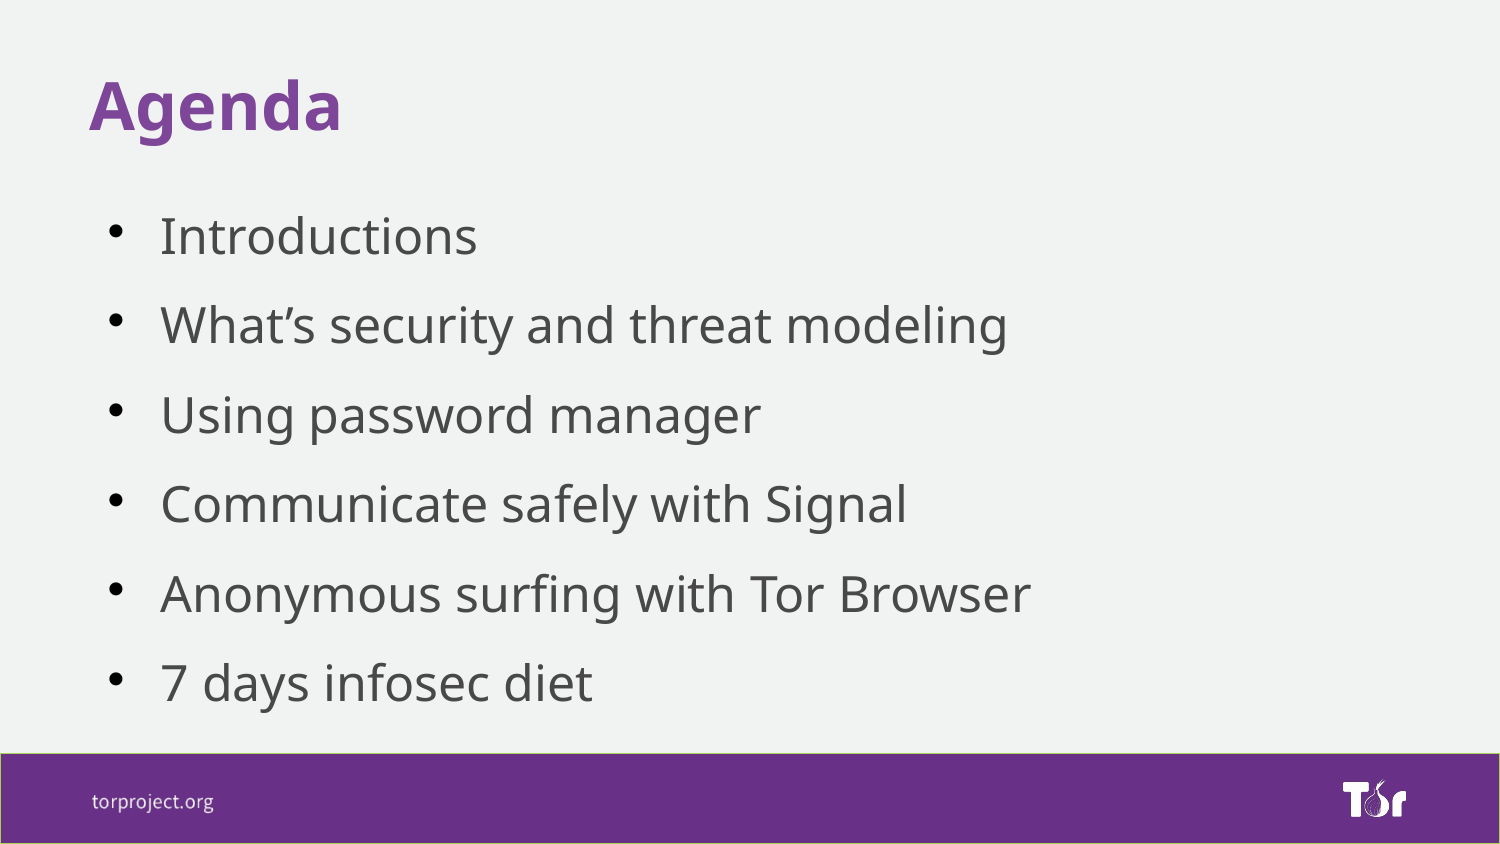

Agenda
Introductions
What’s security and threat modeling
Using password manager
Communicate safely with Signal
Anonymous surfing with Tor Browser
7 days infosec diet